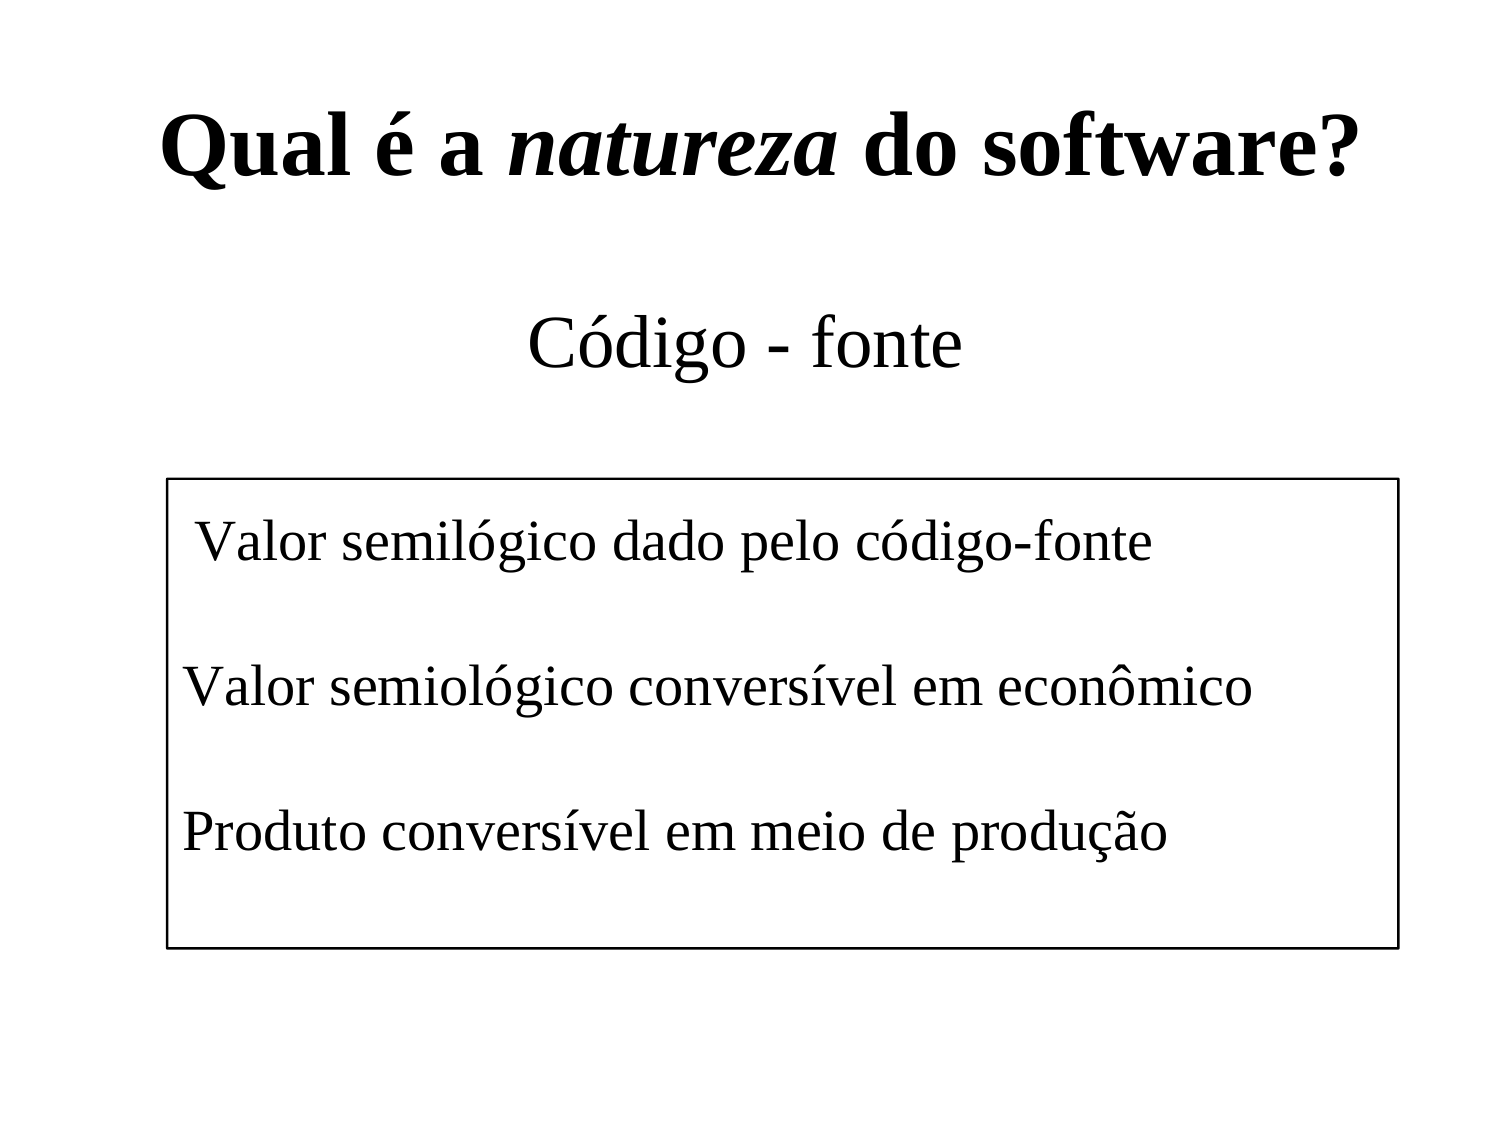

# Qual é a natureza do software?
Código - fonte
 Valor semilógico dado pelo código-fonte
Valor semiológico conversível em econômico
Produto conversível em meio de produção